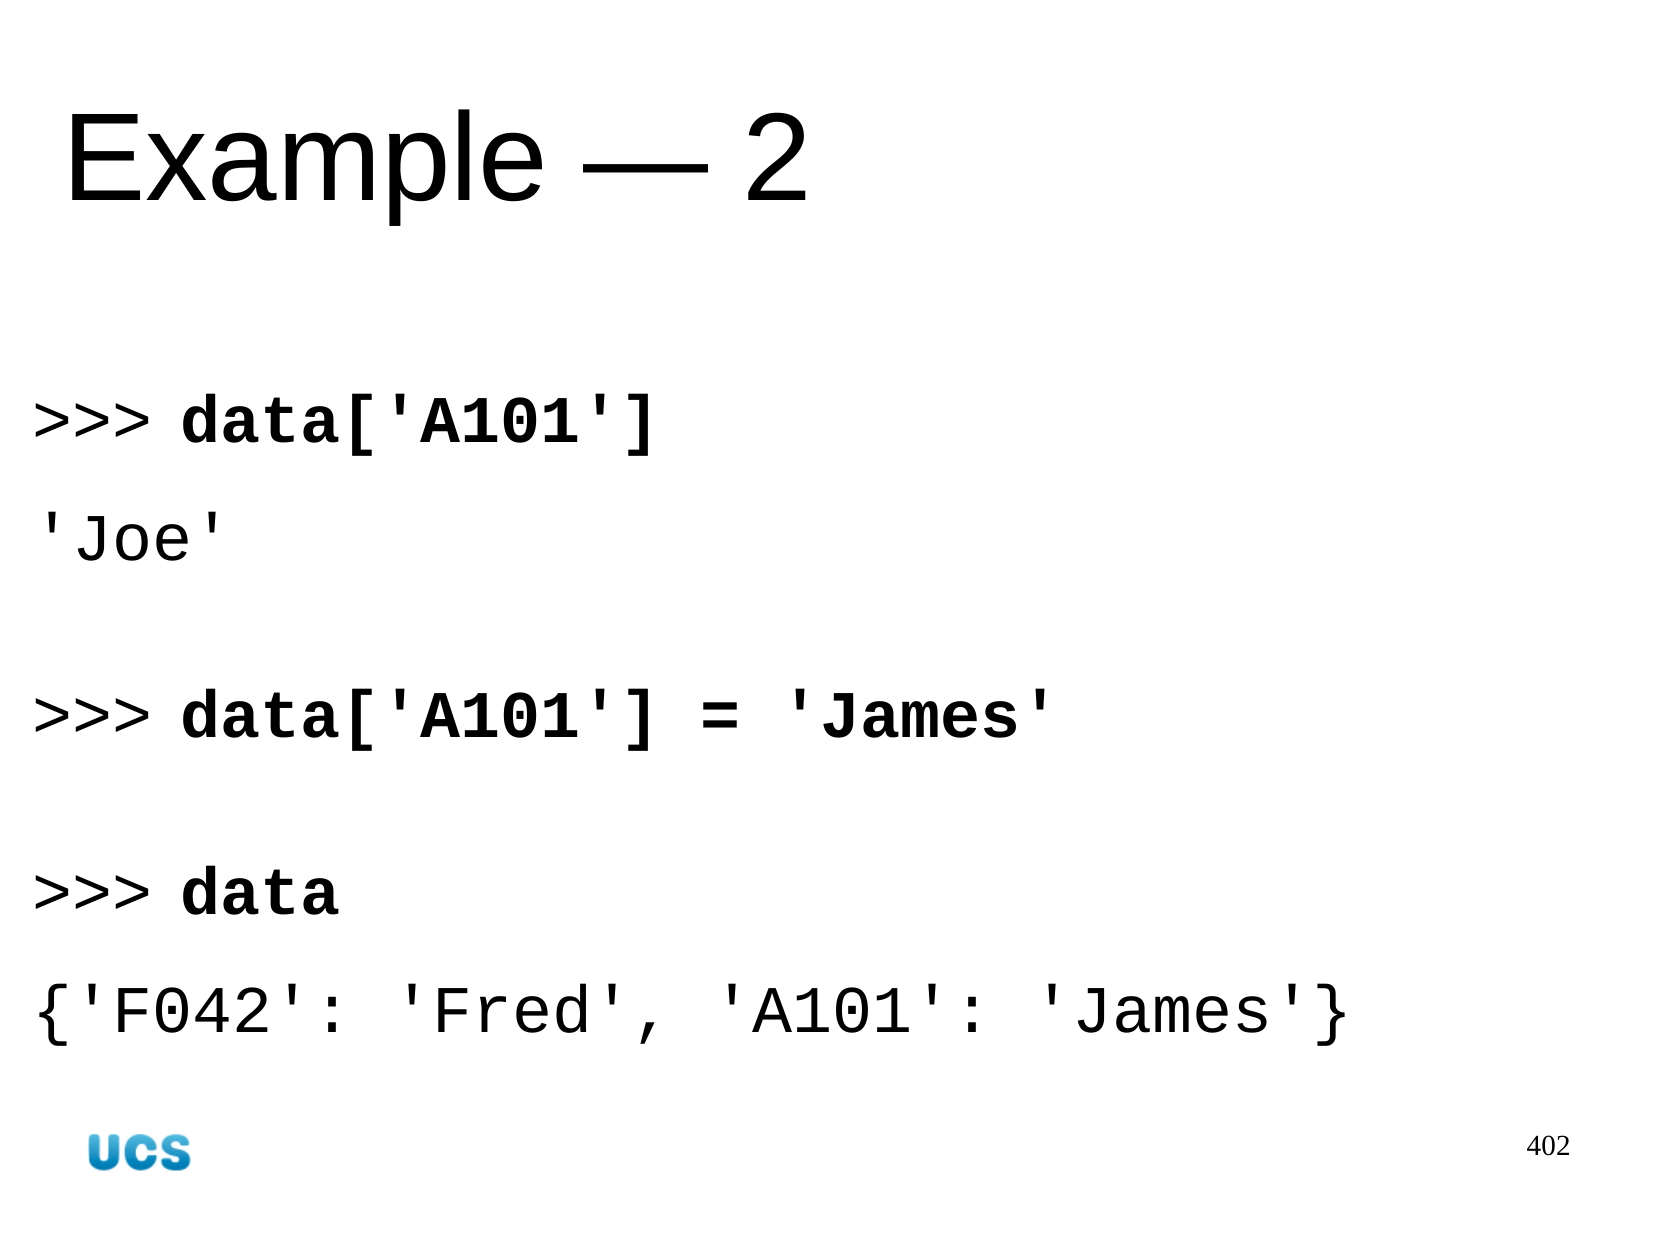

Example — 2
>>>
data['A101']
'Joe'
>>>
data['A101'] = 'James'
>>>
data
{'F042': 'Fred', 'A101': 'James'}
402